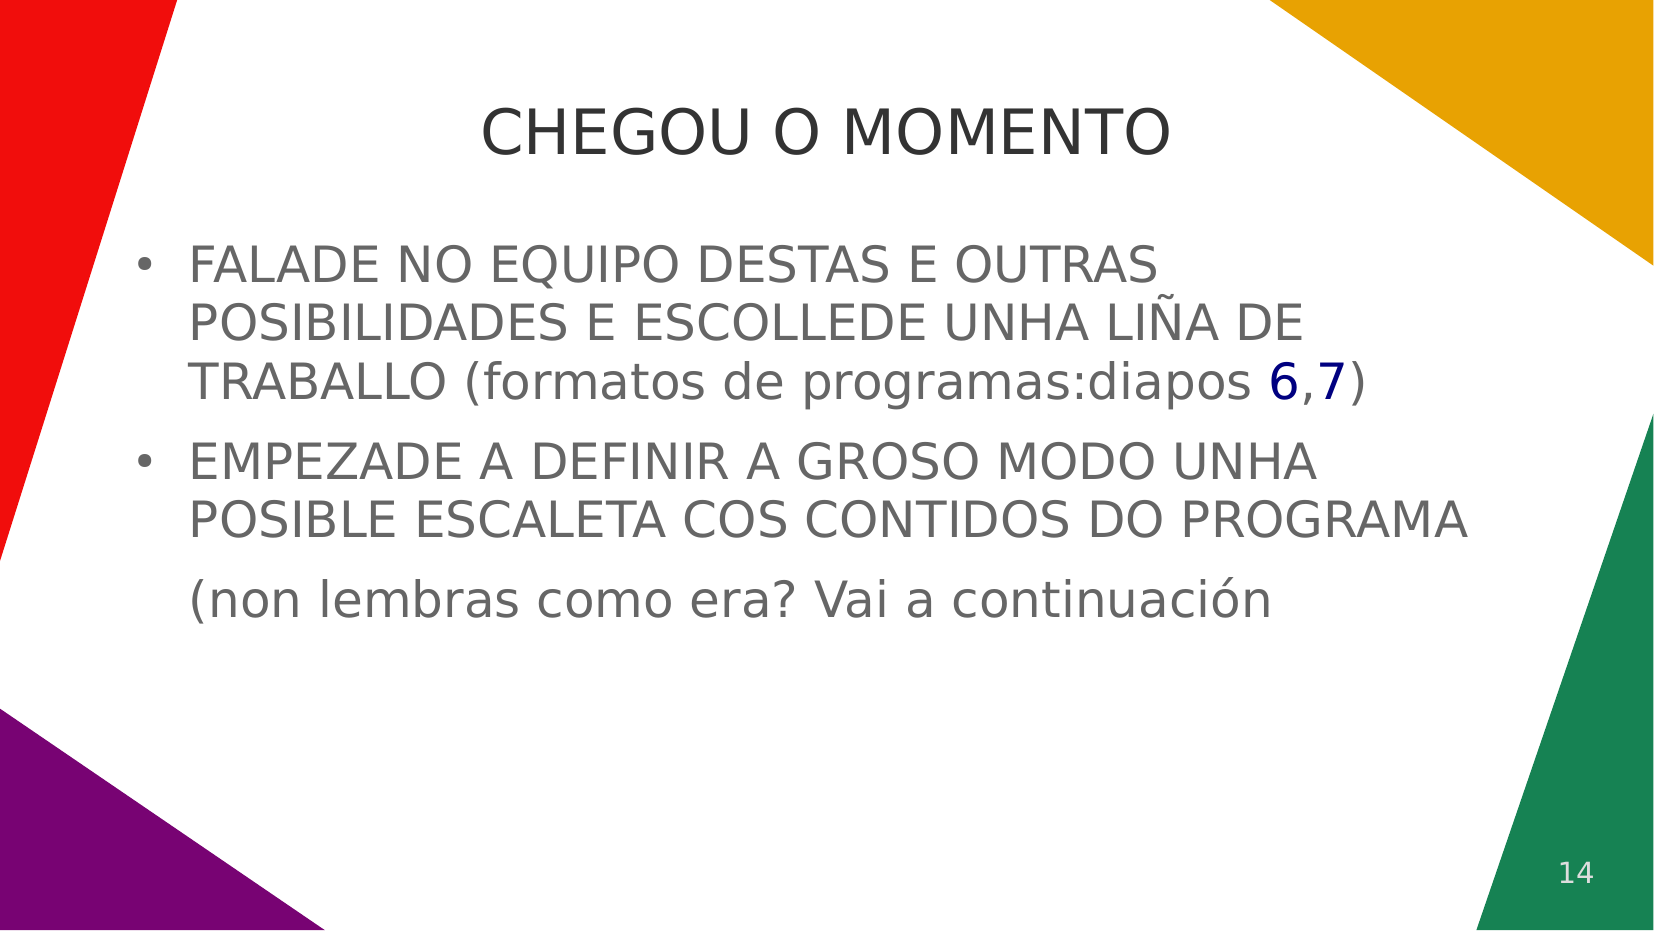

# CHEGOU O MOMENTO
FALADE NO EQUIPO DESTAS E OUTRAS POSIBILIDADES E ESCOLLEDE UNHA LIÑA DE TRABALLO (formatos de programas:diapos 6,7)
EMPEZADE A DEFINIR A GROSO MODO UNHA POSIBLE ESCALETA COS CONTIDOS DO PROGRAMA
(non lembras como era? Vai a continuación
14